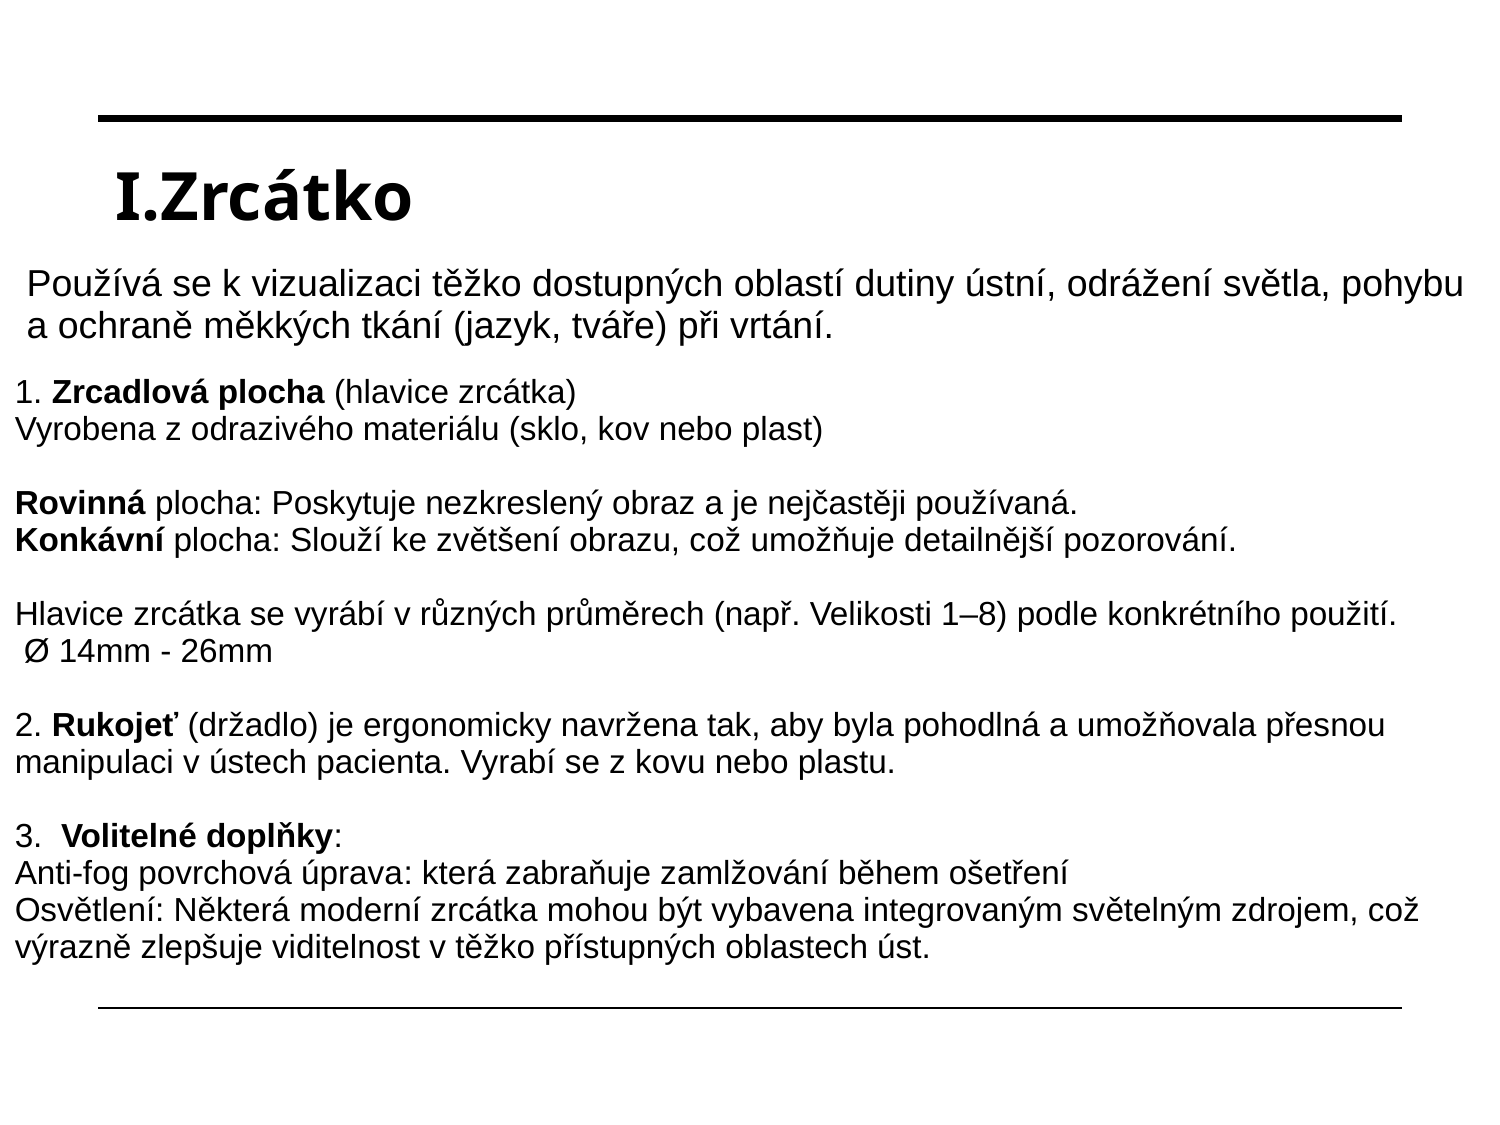

I.Zrcátko
Používá se k vizualizaci těžko dostupných oblastí dutiny ústní, odrážení světla, pohybu a ochraně měkkých tkání (jazyk, tváře) při vrtání.
1. Zrcadlová plocha (hlavice zrcátka)
Vyrobena z odrazivého materiálu (sklo, kov nebo plast)
Rovinná plocha: Poskytuje nezkreslený obraz a je nejčastěji používaná.
Konkávní plocha: Slouží ke zvětšení obrazu, což umožňuje detailnější pozorování.
Hlavice zrcátka se vyrábí v různých průměrech (např. Velikosti 1–8) podle konkrétního použití.
 Ø 14mm - 26mm
2. Rukojeť (držadlo) je ergonomicky navržena tak, aby byla pohodlná a umožňovala přesnou manipulaci v ústech pacienta. Vyrabí se z kovu nebo plastu.
3. Volitelné doplňky:
Anti-fog povrchová úprava: která zabraňuje zamlžování během ošetření
Osvětlení: Některá moderní zrcátka mohou být vybavena integrovaným světelným zdrojem, což výrazně zlepšuje viditelnost v těžko přístupných oblastech úst.